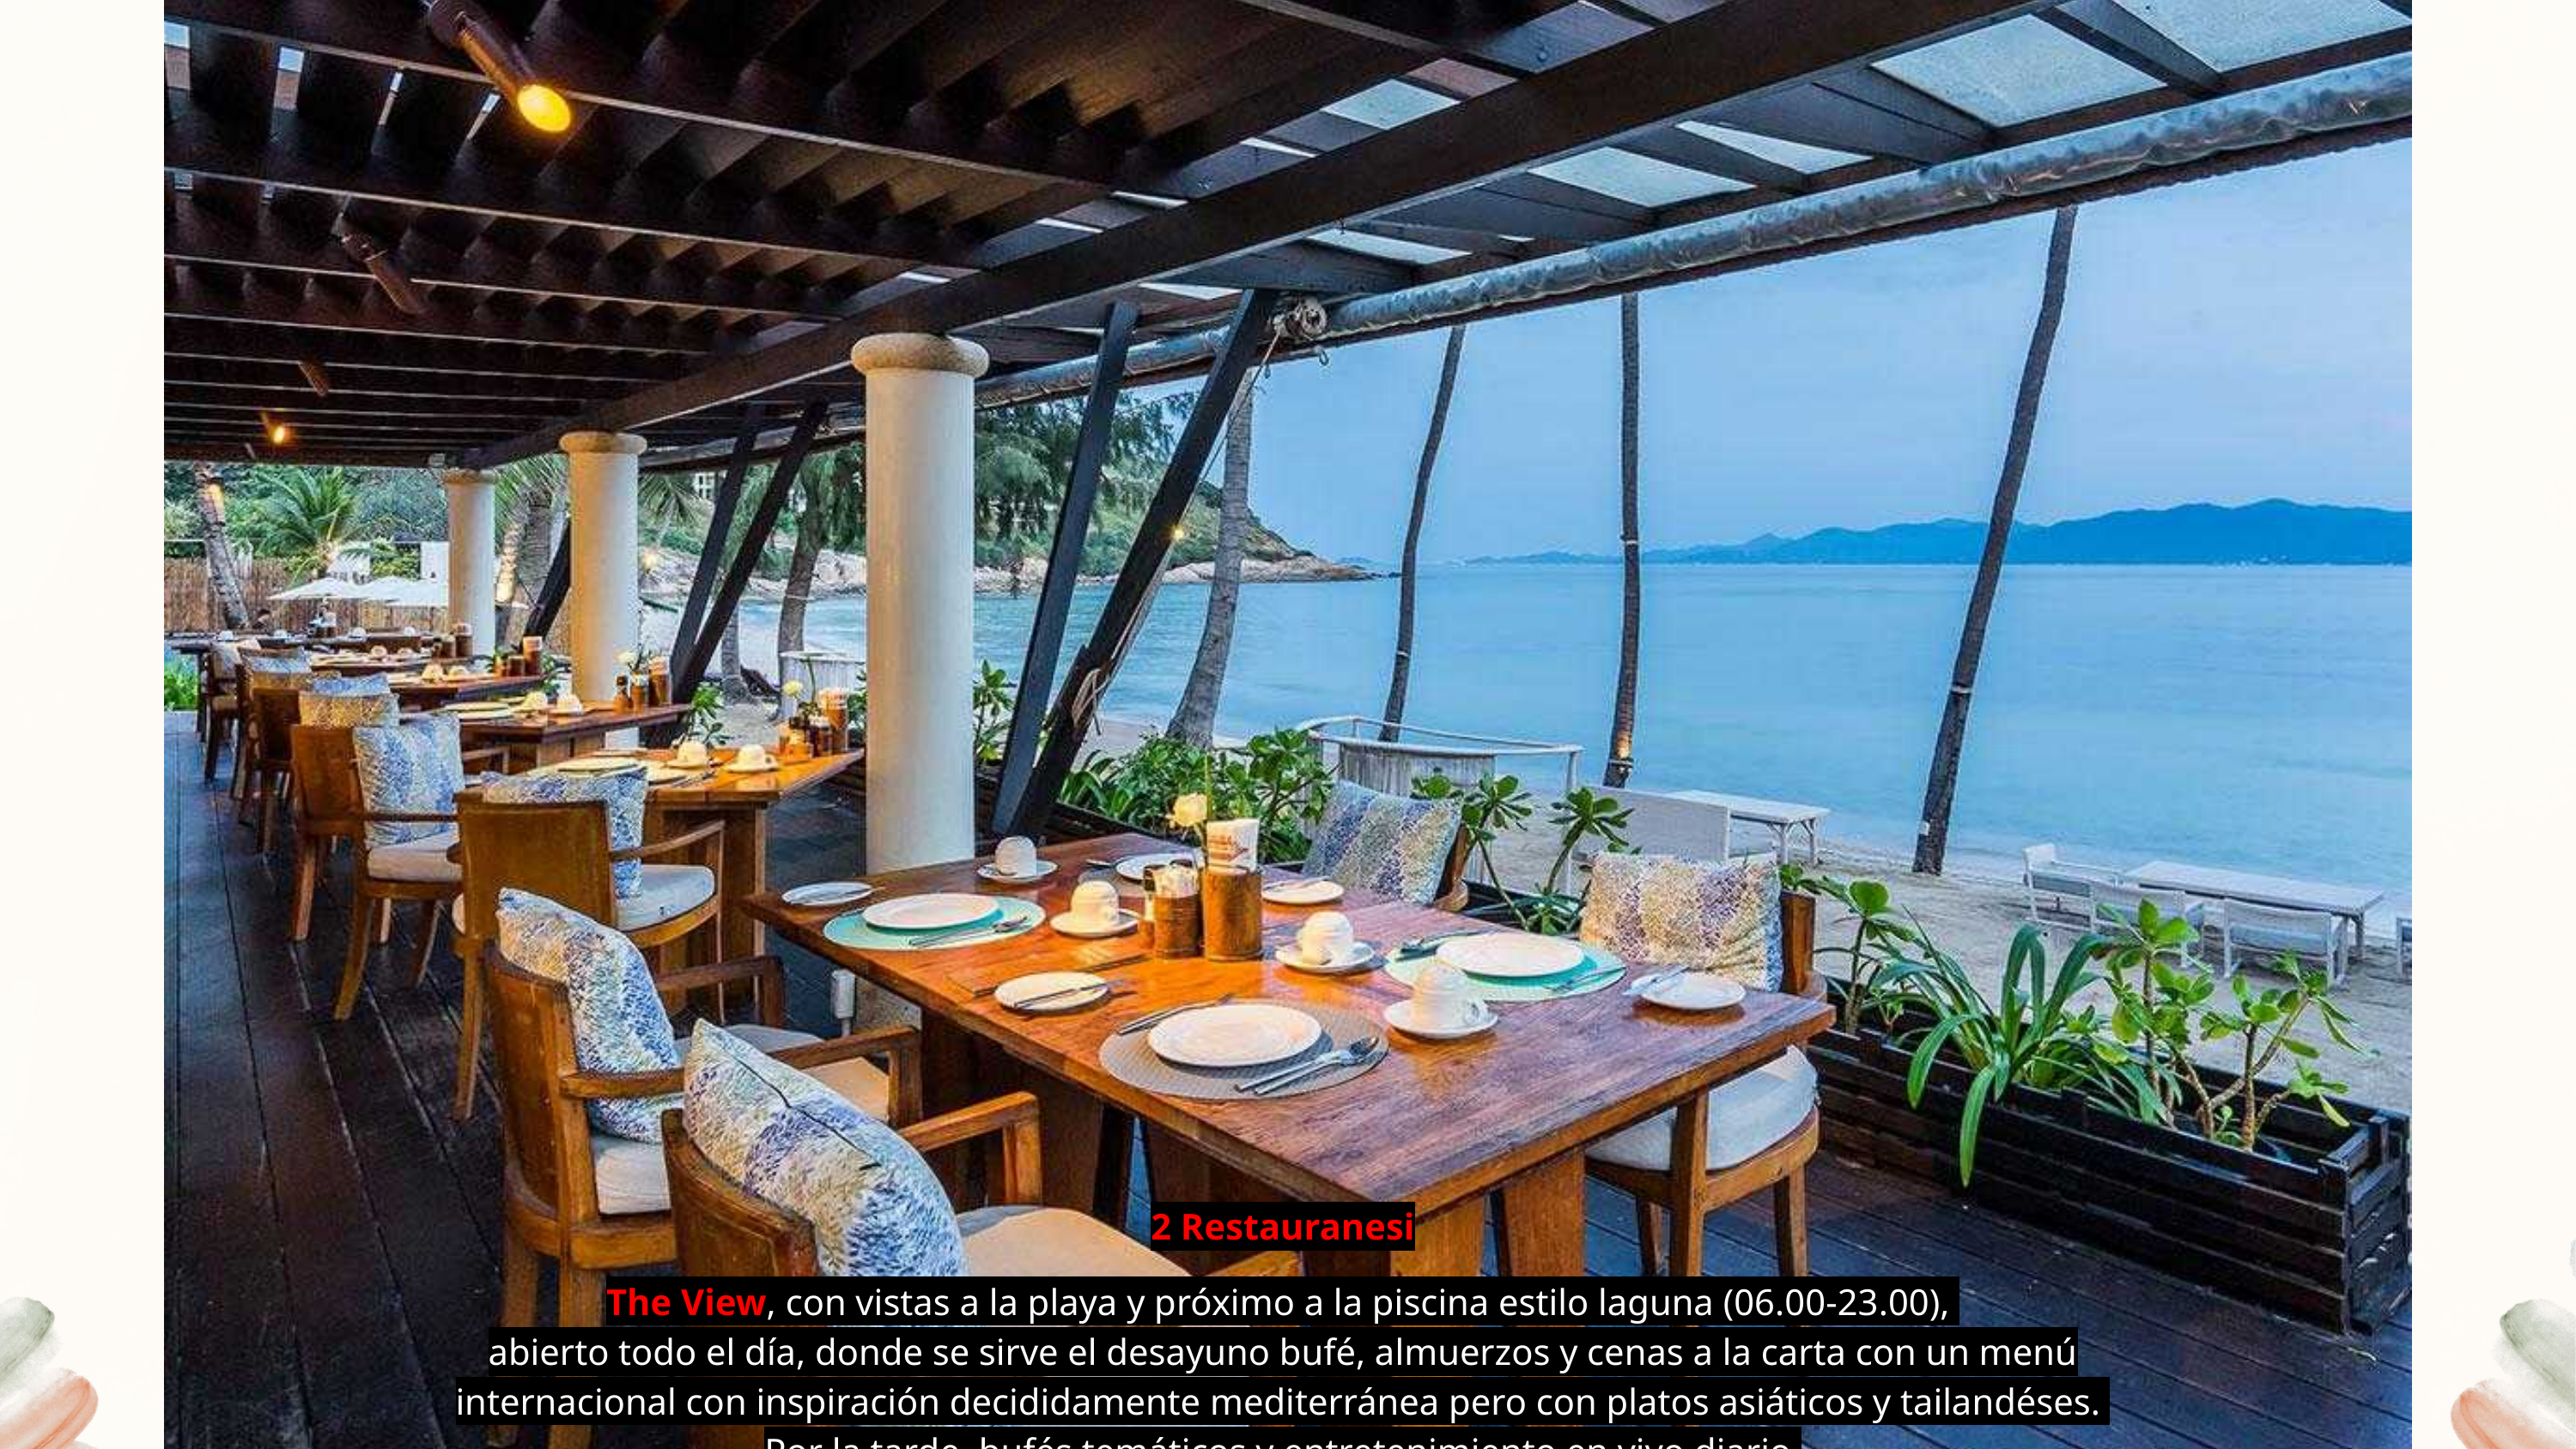

2 Restauranesi
The View, con vistas a la playa y próximo a la piscina estilo laguna (06.00-23.00),
abierto todo el día, donde se sirve el desayuno bufé, almuerzos y cenas a la carta con un menú internacional con inspiración decididamente mediterránea pero con platos asiáticos y tailandéses.
Por la tarde, bufés temáticos y entretenimiento en vivo diario.